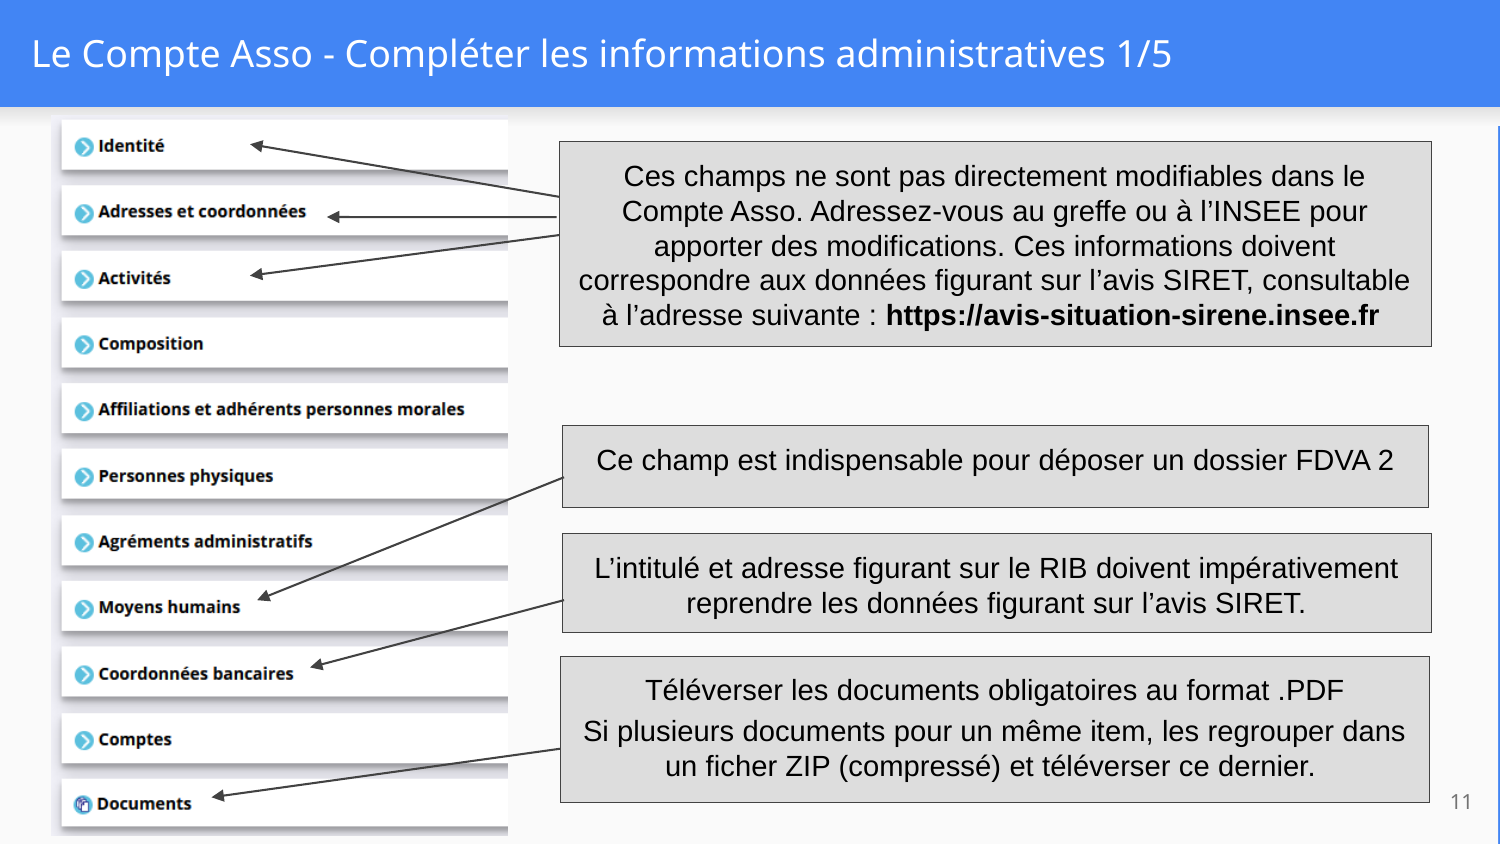

# Le Compte Asso - Compléter les informations administratives 1/5
Ces champs ne sont pas directement modifiables dans le Compte Asso. Adressez-vous au greffe ou à l’INSEE pour apporter des modifications. Ces informations doivent correspondre aux données figurant sur l’avis SIRET, consultable à l’adresse suivante : https://avis-situation-sirene.insee.fr
Ce champ est indispensable pour déposer un dossier FDVA 2
L’intitulé et adresse figurant sur le RIB doivent impérativement reprendre les données figurant sur l’avis SIRET.
Téléverser les documents obligatoires au format .PDF
Si plusieurs documents pour un même item, les regrouper dans un ficher ZIP (compressé) et téléverser ce dernier.